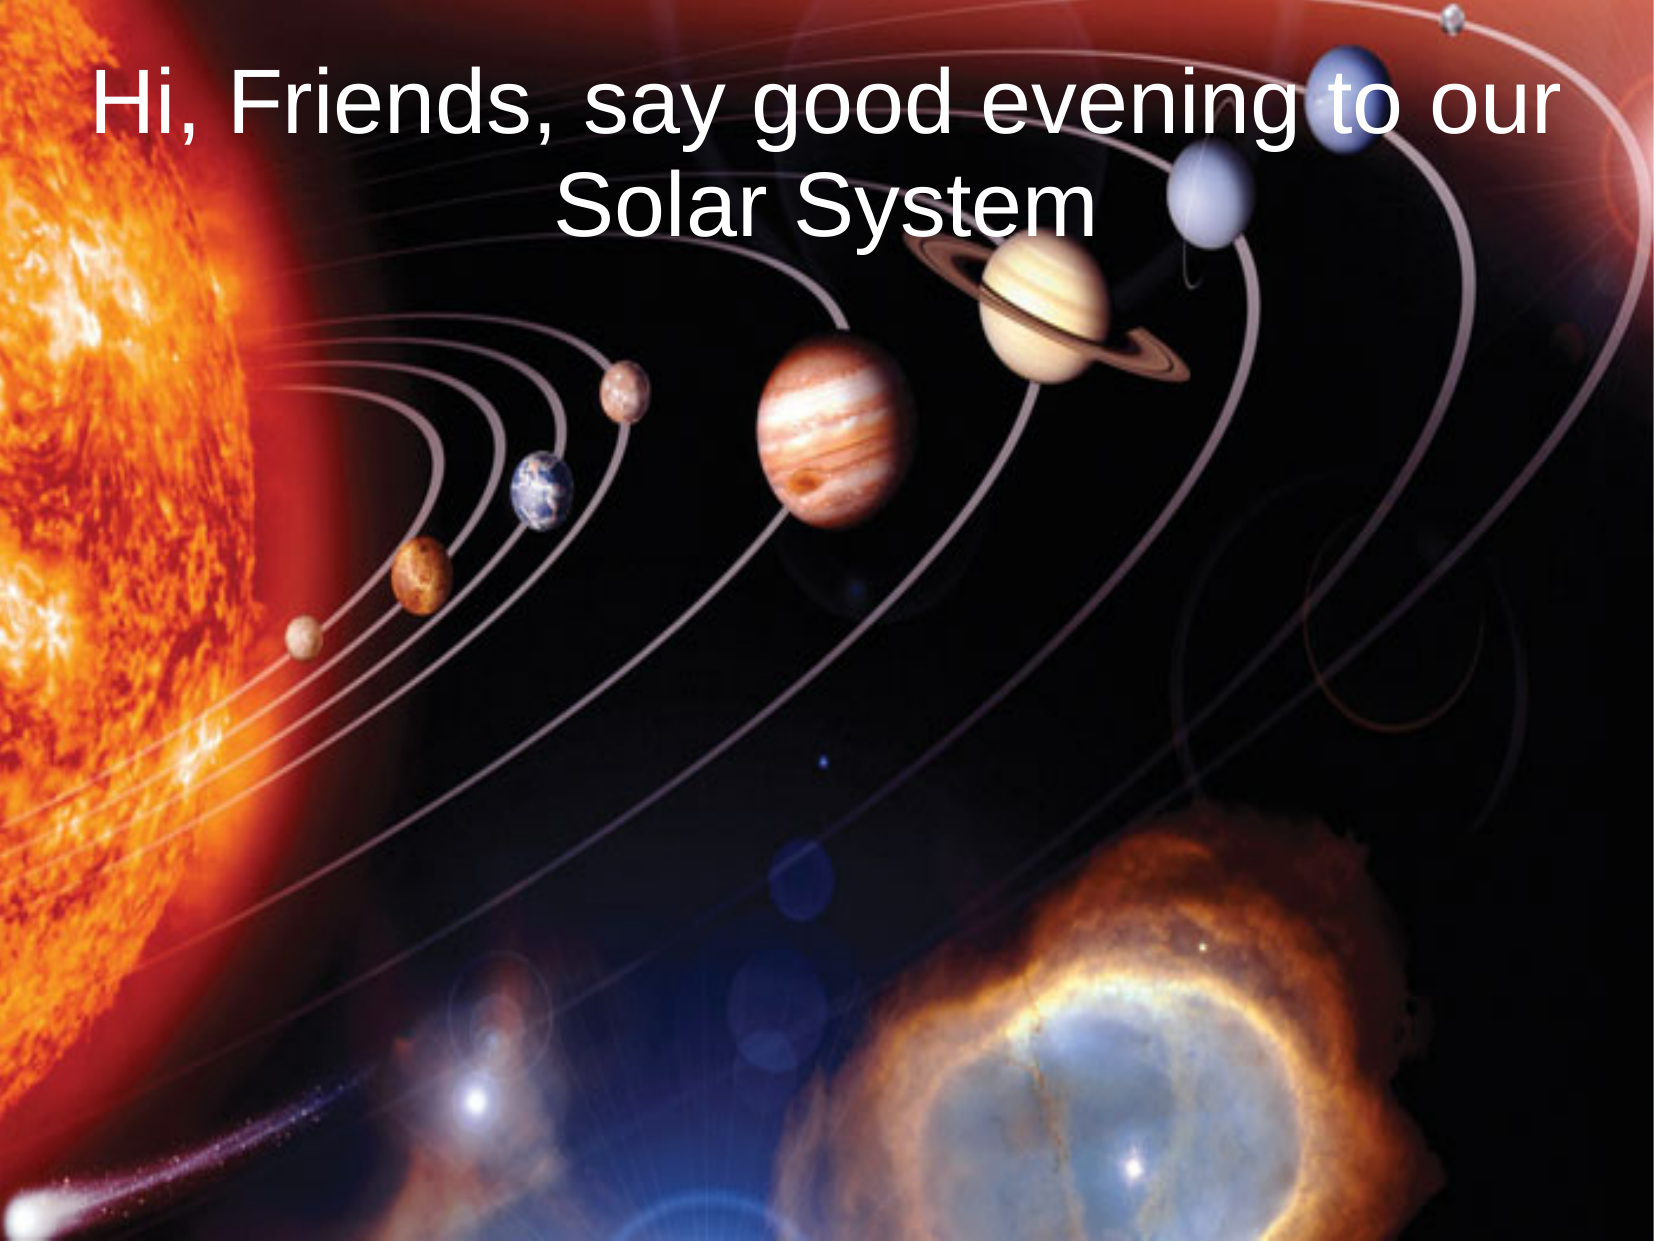

# Hi, Friends, say good evening to our Solar System